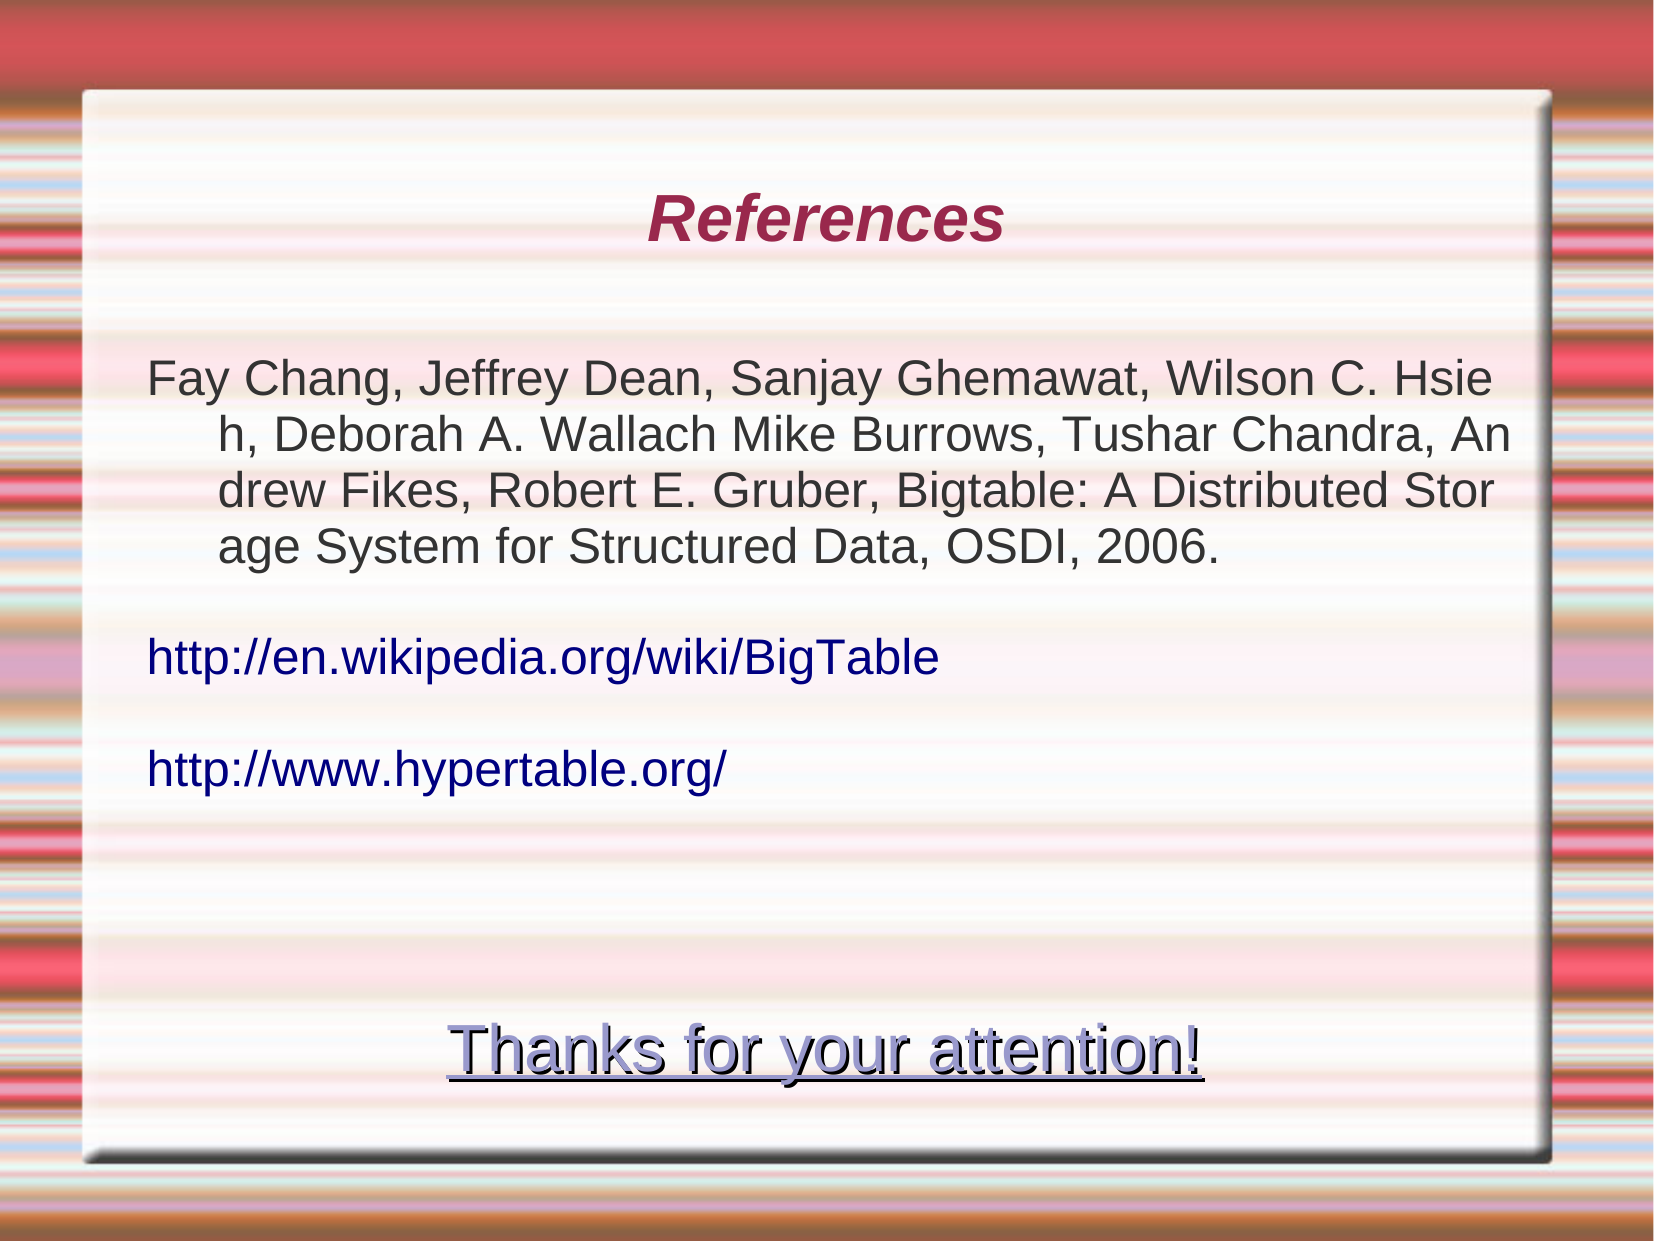

# References
Fay Chang, Jeffrey Dean, Sanjay Ghemawat, Wilson C. Hsieh, Deborah A. Wallach Mike Burrows, Tushar Chandra, Andrew Fikes, Robert E. Gruber, Bigtable: A Distributed Storage System for Structured Data, OSDI, 2006.
http://en.wikipedia.org/wiki/BigTable
http://www.hypertable.org/
Thanks for your attention!